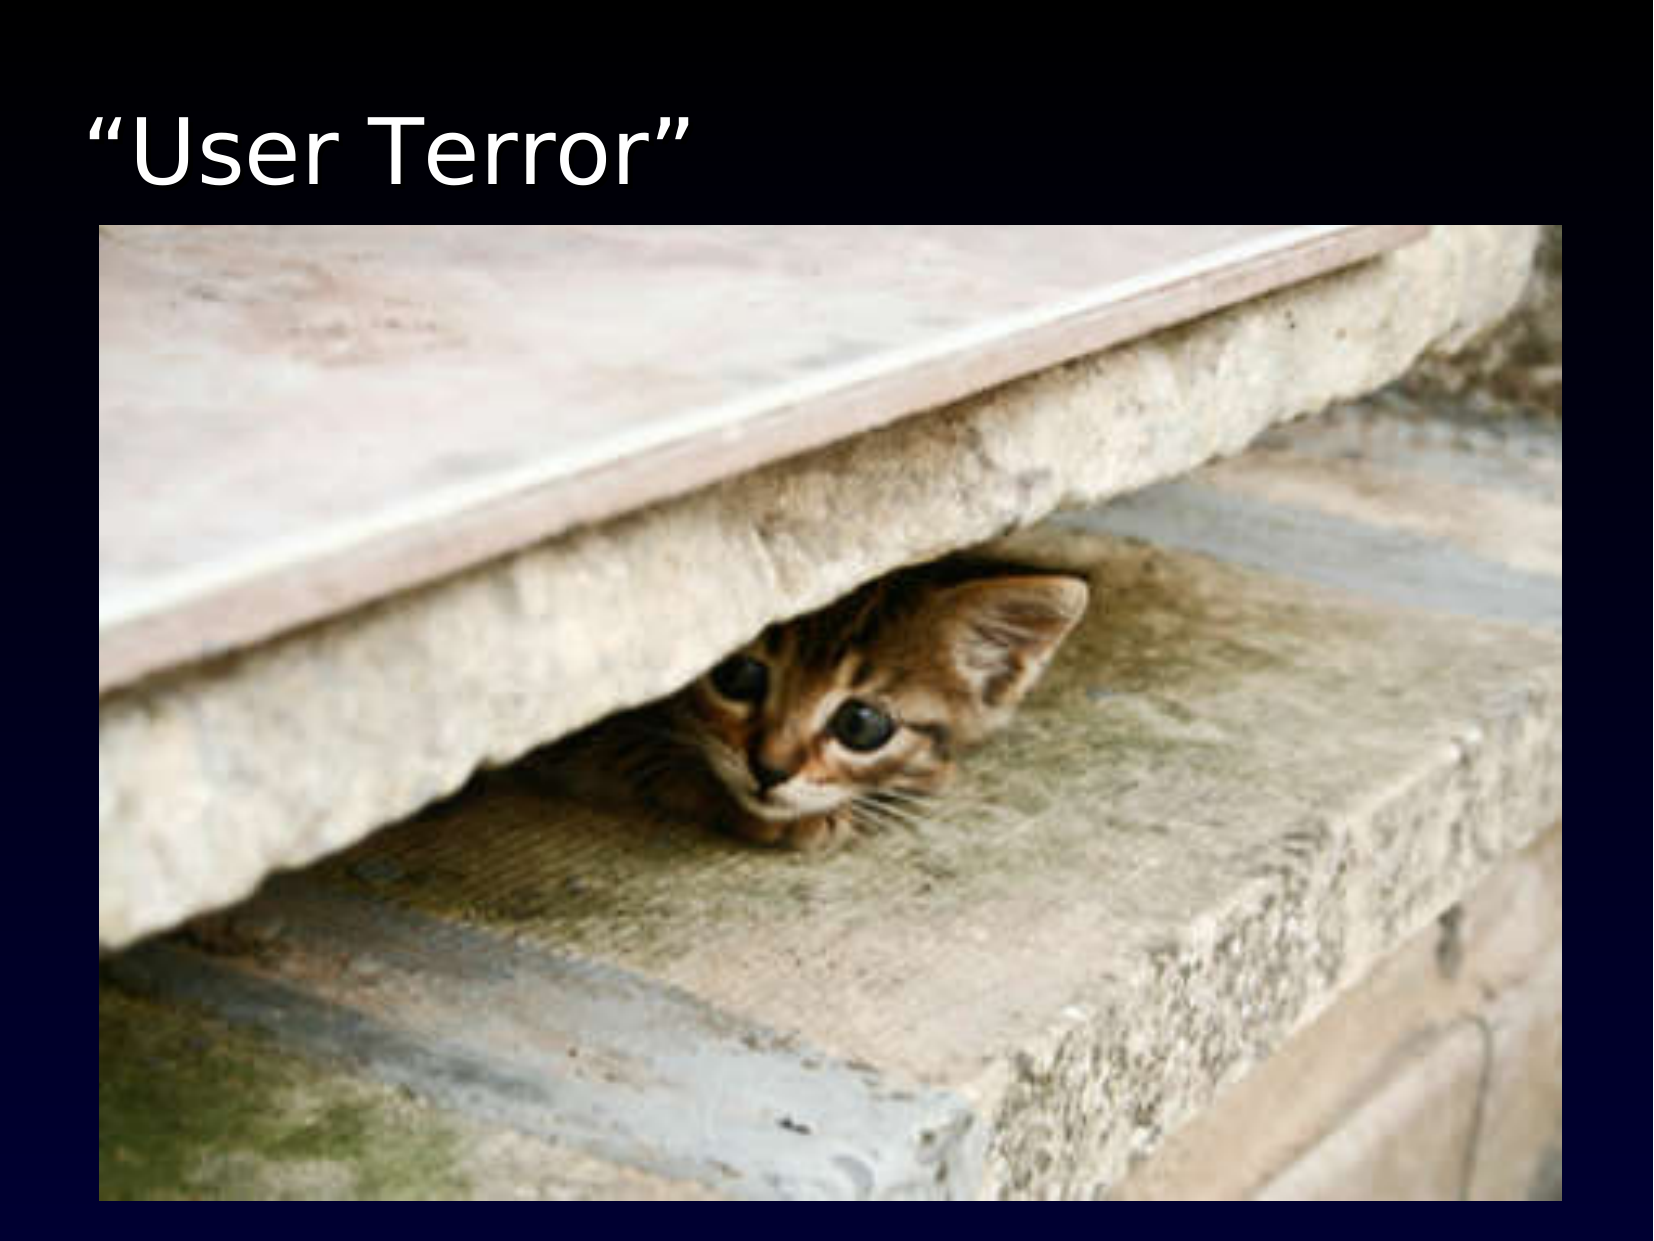

# “User Terror”
Photo by paolo màrgari on Flickr - CC by-sa 2.0